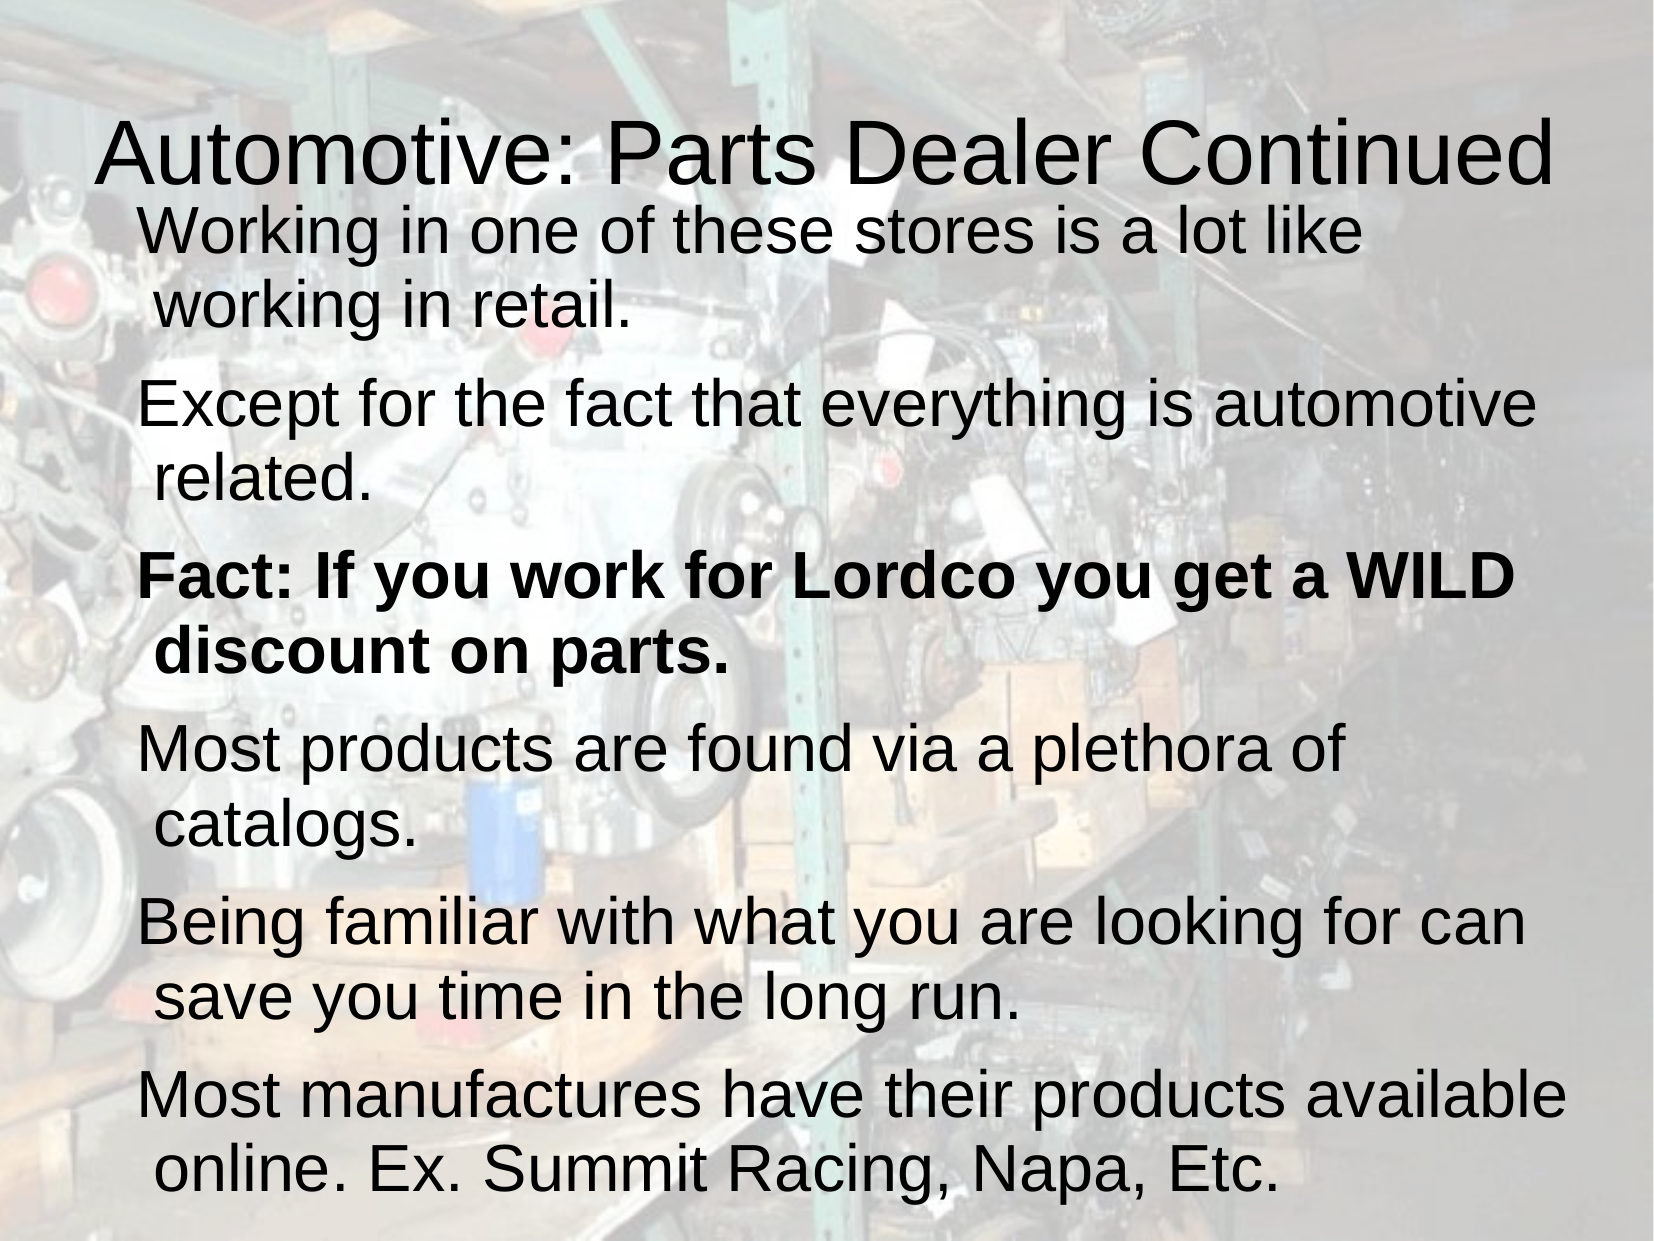

# Automotive: Parts Dealer Continued
 Working in one of these stores is a lot like working in retail.
 Except for the fact that everything is automotive related.
 Fact: If you work for Lordco you get a WILD discount on parts.
 Most products are found via a plethora of catalogs.
 Being familiar with what you are looking for can save you time in the long run.
 Most manufactures have their products available online. Ex. Summit Racing, Napa, Etc.